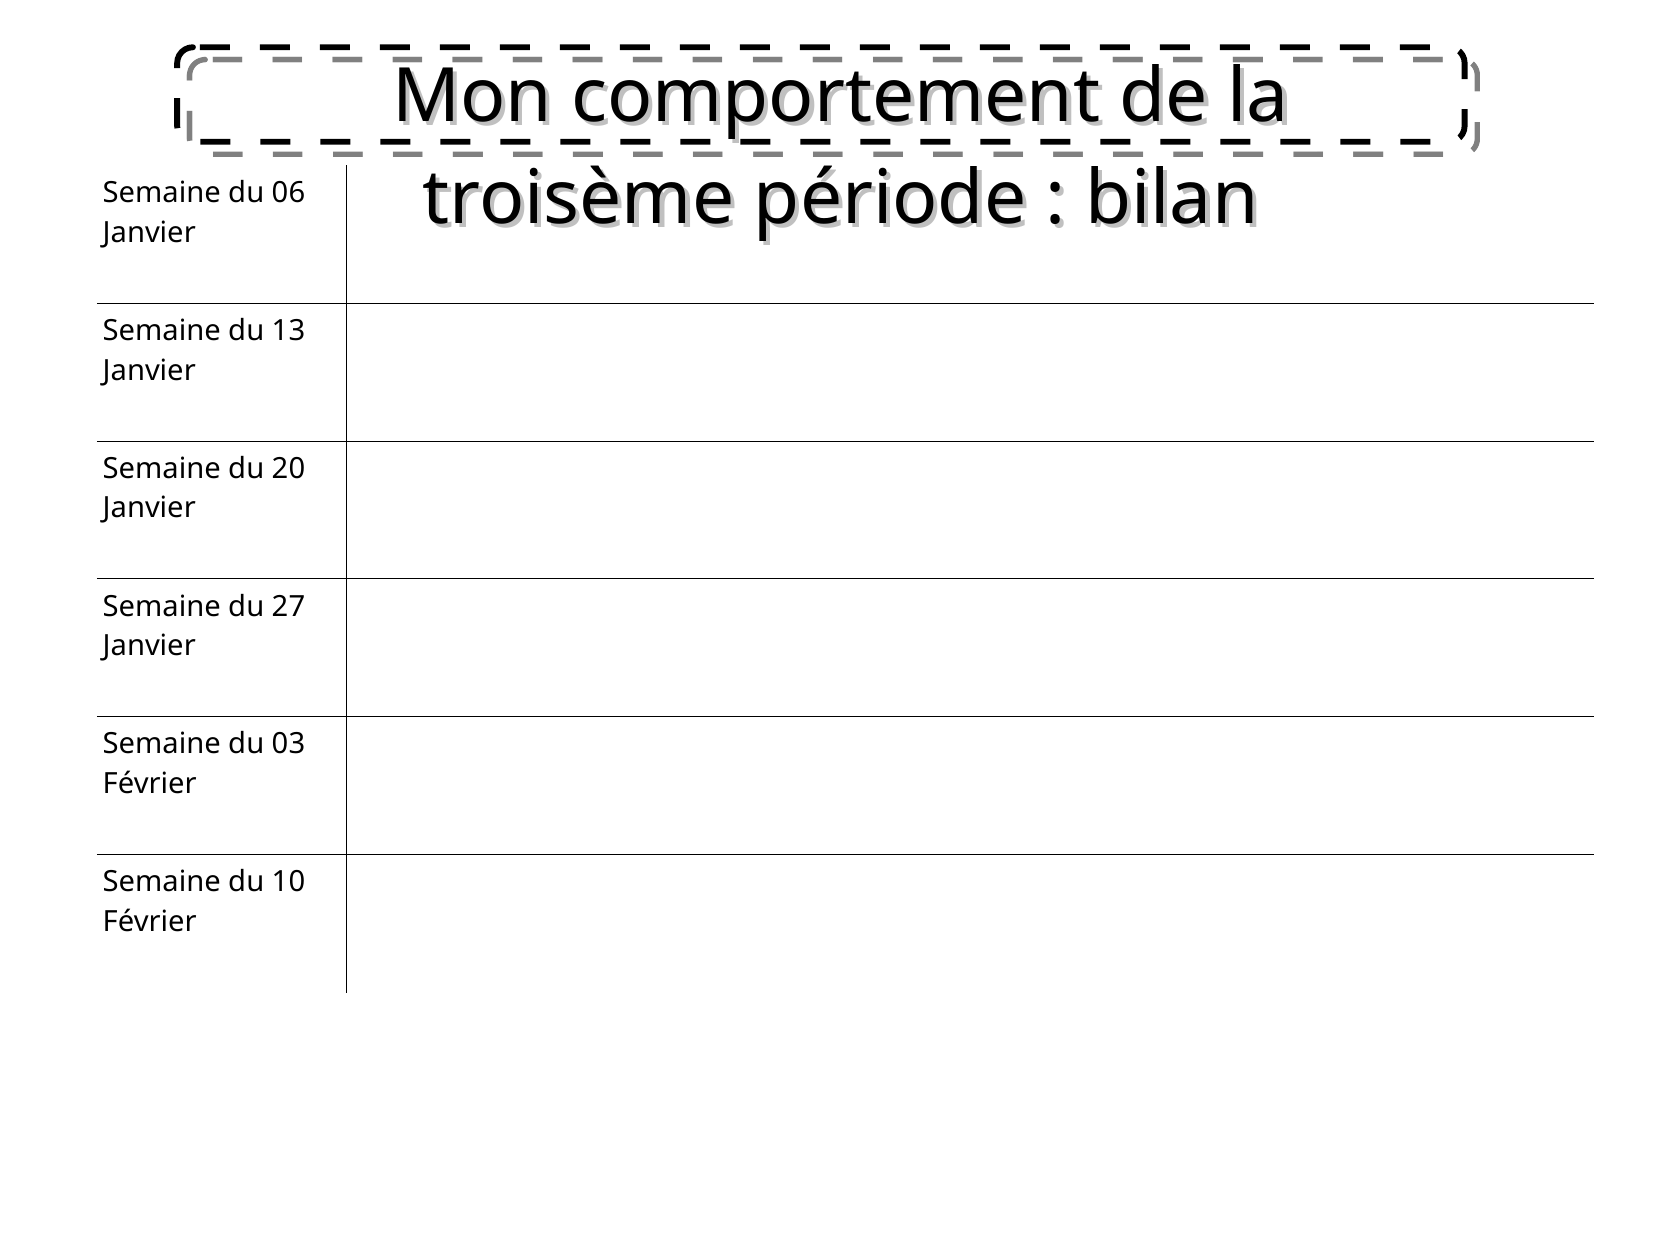

Mon comportement de la troisème période : bilan
| Semaine du 06 Janvier | |
| --- | --- |
| Semaine du 13 Janvier | |
| Semaine du 20 Janvier | |
| Semaine du 27 Janvier | |
| Semaine du 03 Février | |
| Semaine du 10 Février | |